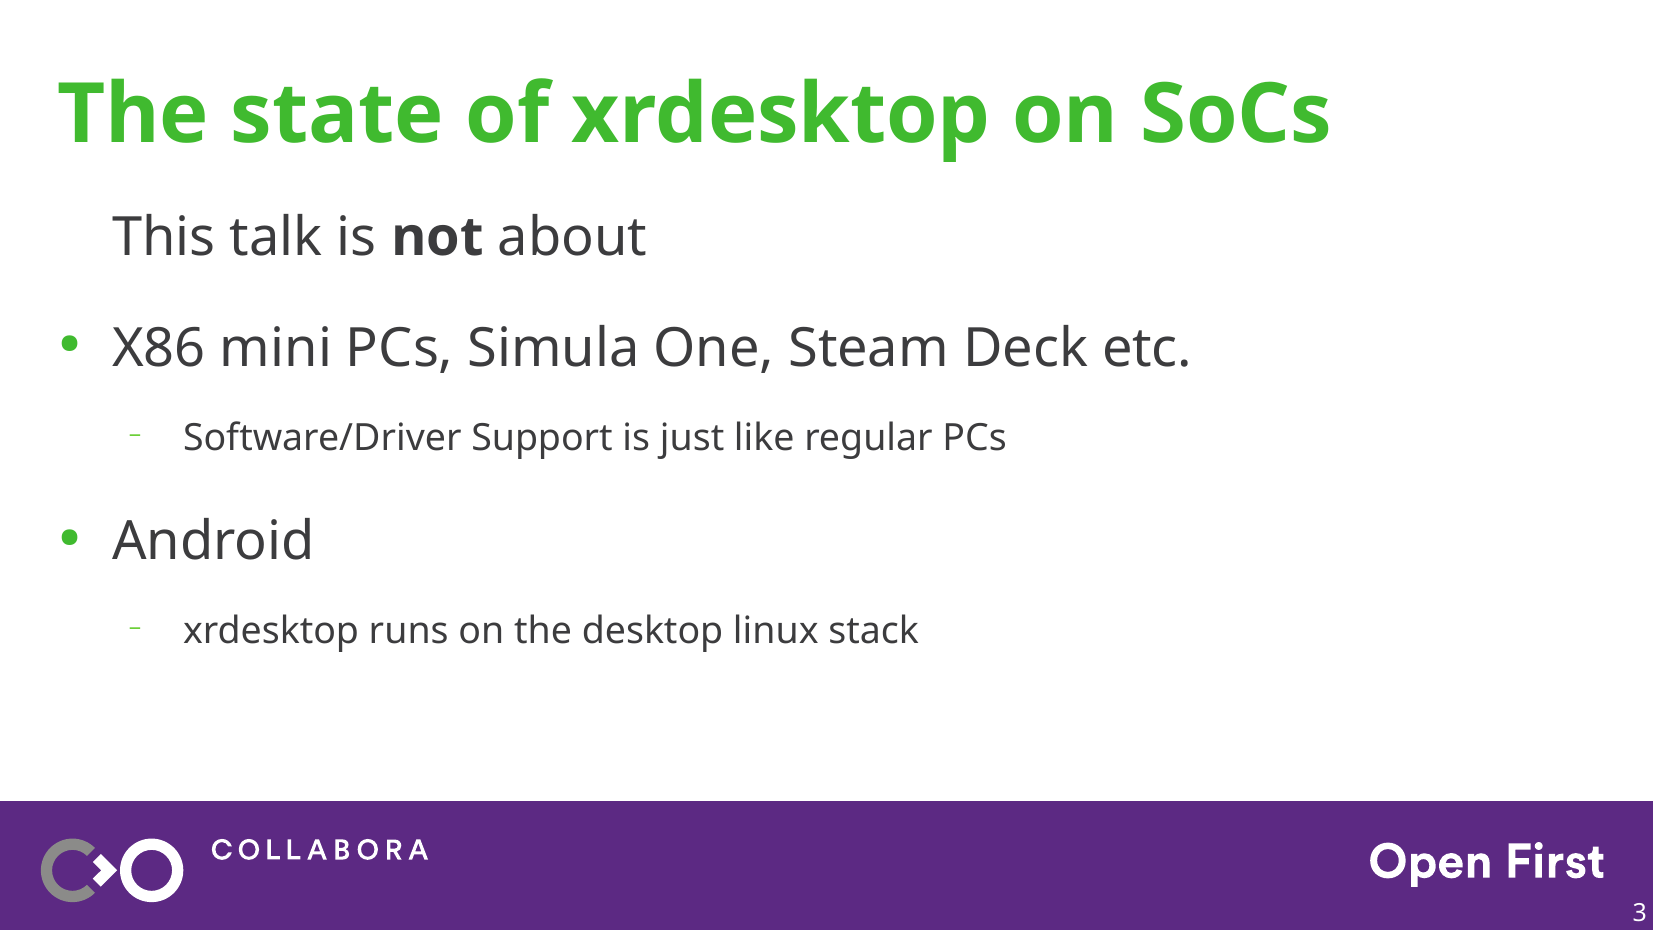

# The state of xrdesktop on SoCs
This talk is not about
X86 mini PCs, Simula One, Steam Deck etc.
Software/Driver Support is just like regular PCs
Android
xrdesktop runs on the desktop linux stack